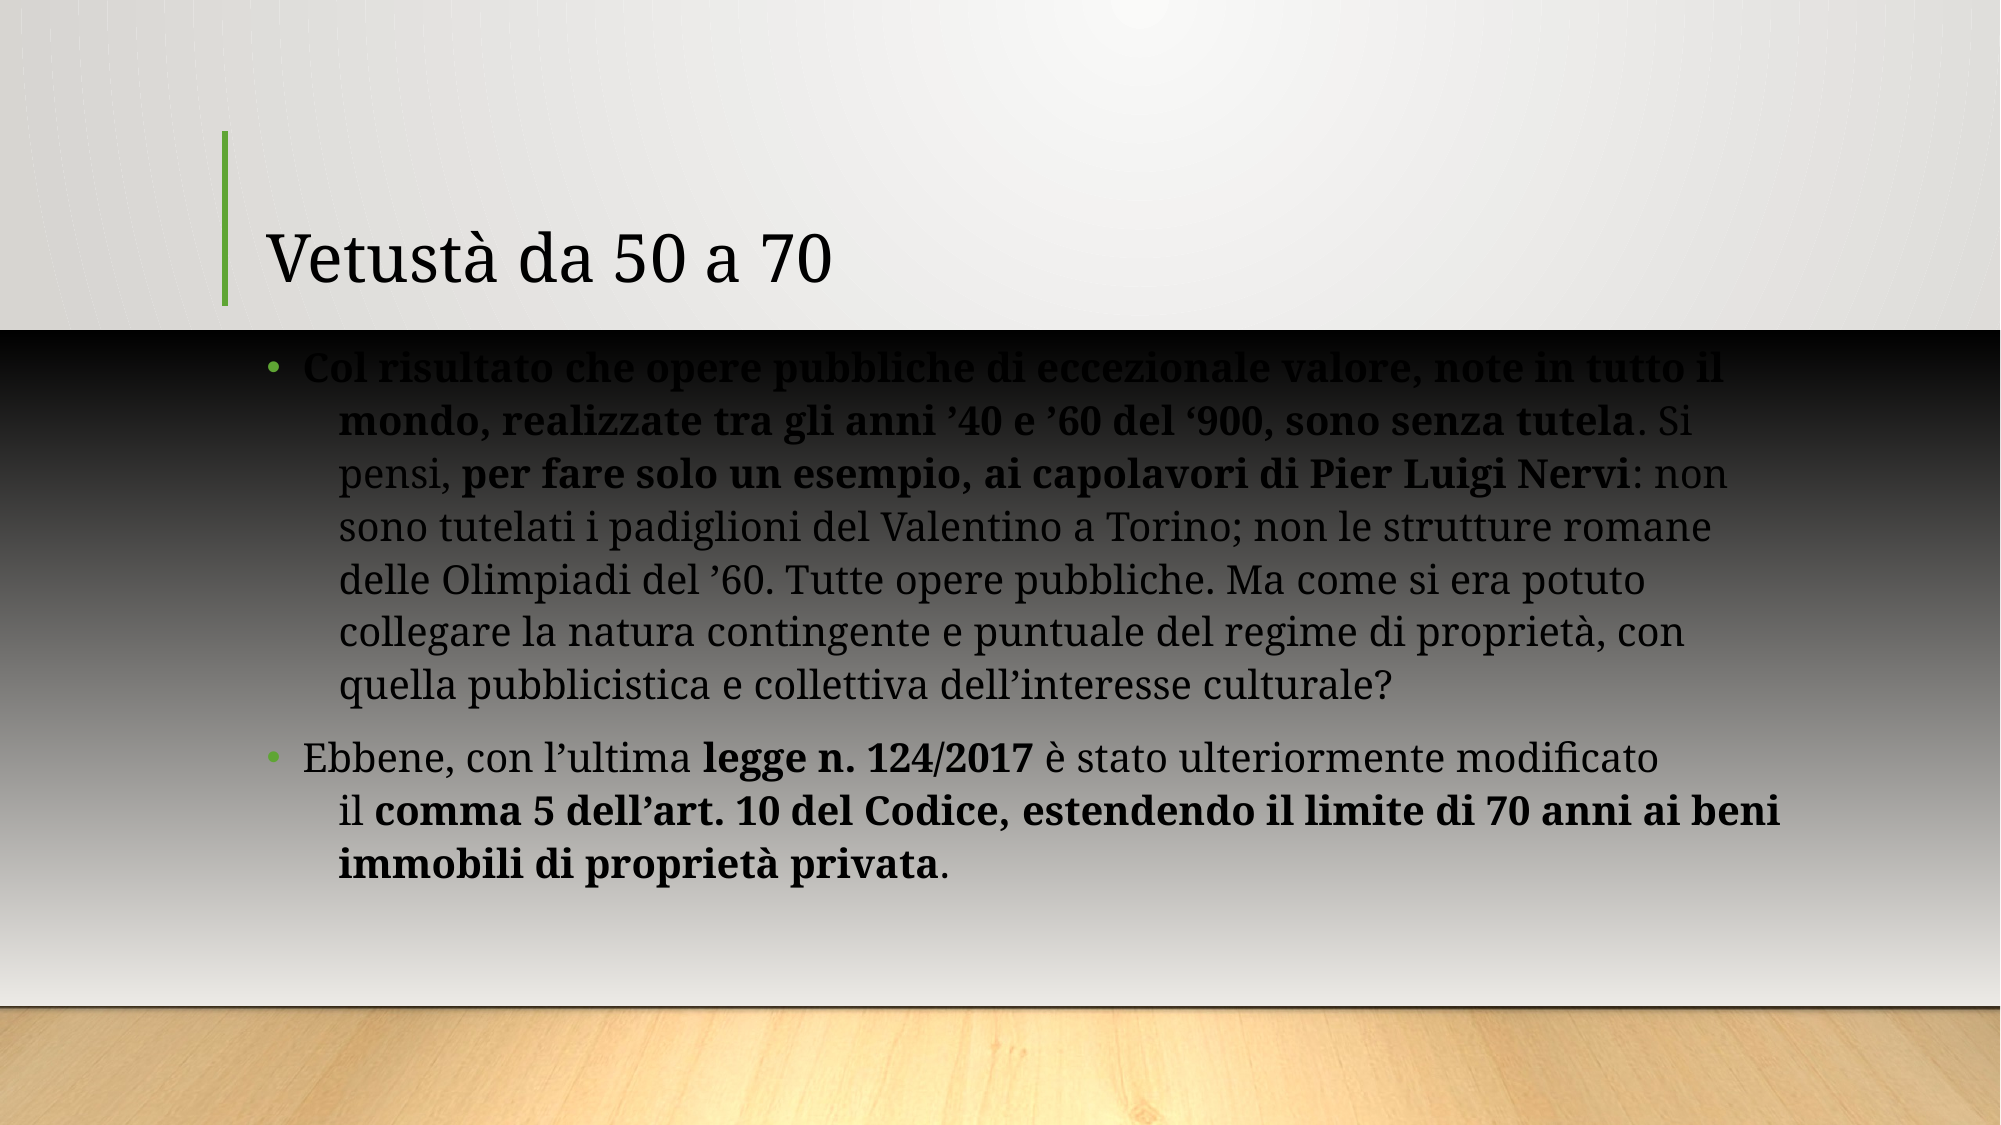

# Vetustà da 50 a 70
Col risultato che opere pubbliche di eccezionale valore, note in tutto il mondo, realizzate tra gli anni ’40 e ’60 del ‘900, sono senza tutela. Si pensi, per fare solo un esempio, ai capolavori di Pier Luigi Nervi: non sono tutelati i padiglioni del Valentino a Torino; non le strutture romane delle Olimpiadi del ’60. Tutte opere pubbliche. Ma come si era potuto collegare la natura contingente e puntuale del regime di proprietà, con quella pubblicistica e collettiva dell’interesse culturale?
Ebbene, con l’ultima legge n. 124/2017 è stato ulteriormente modificato il comma 5 dell’art. 10 del Codice, estendendo il limite di 70 anni ai beni immobili di proprietà privata.